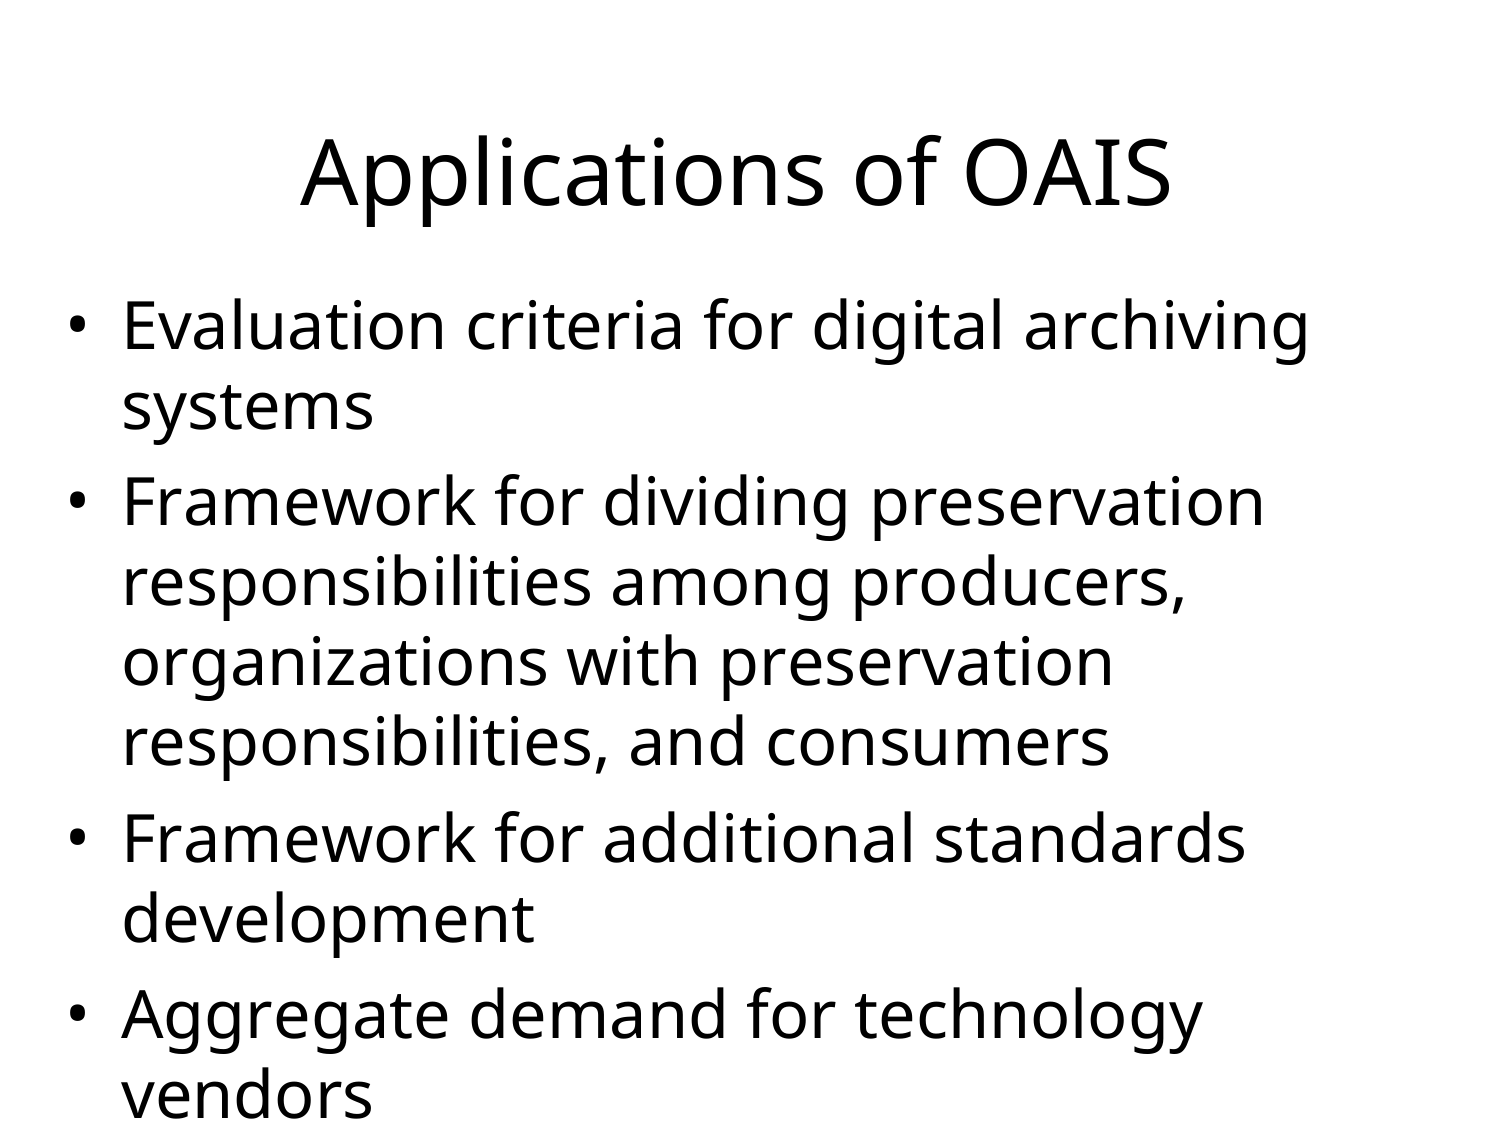

# Applications of OAIS
Evaluation criteria for digital archiving systems
Framework for dividing preservation responsibilities among producers, organizations with preservation responsibilities, and consumers
Framework for additional standards development
Aggregate demand for technology vendors